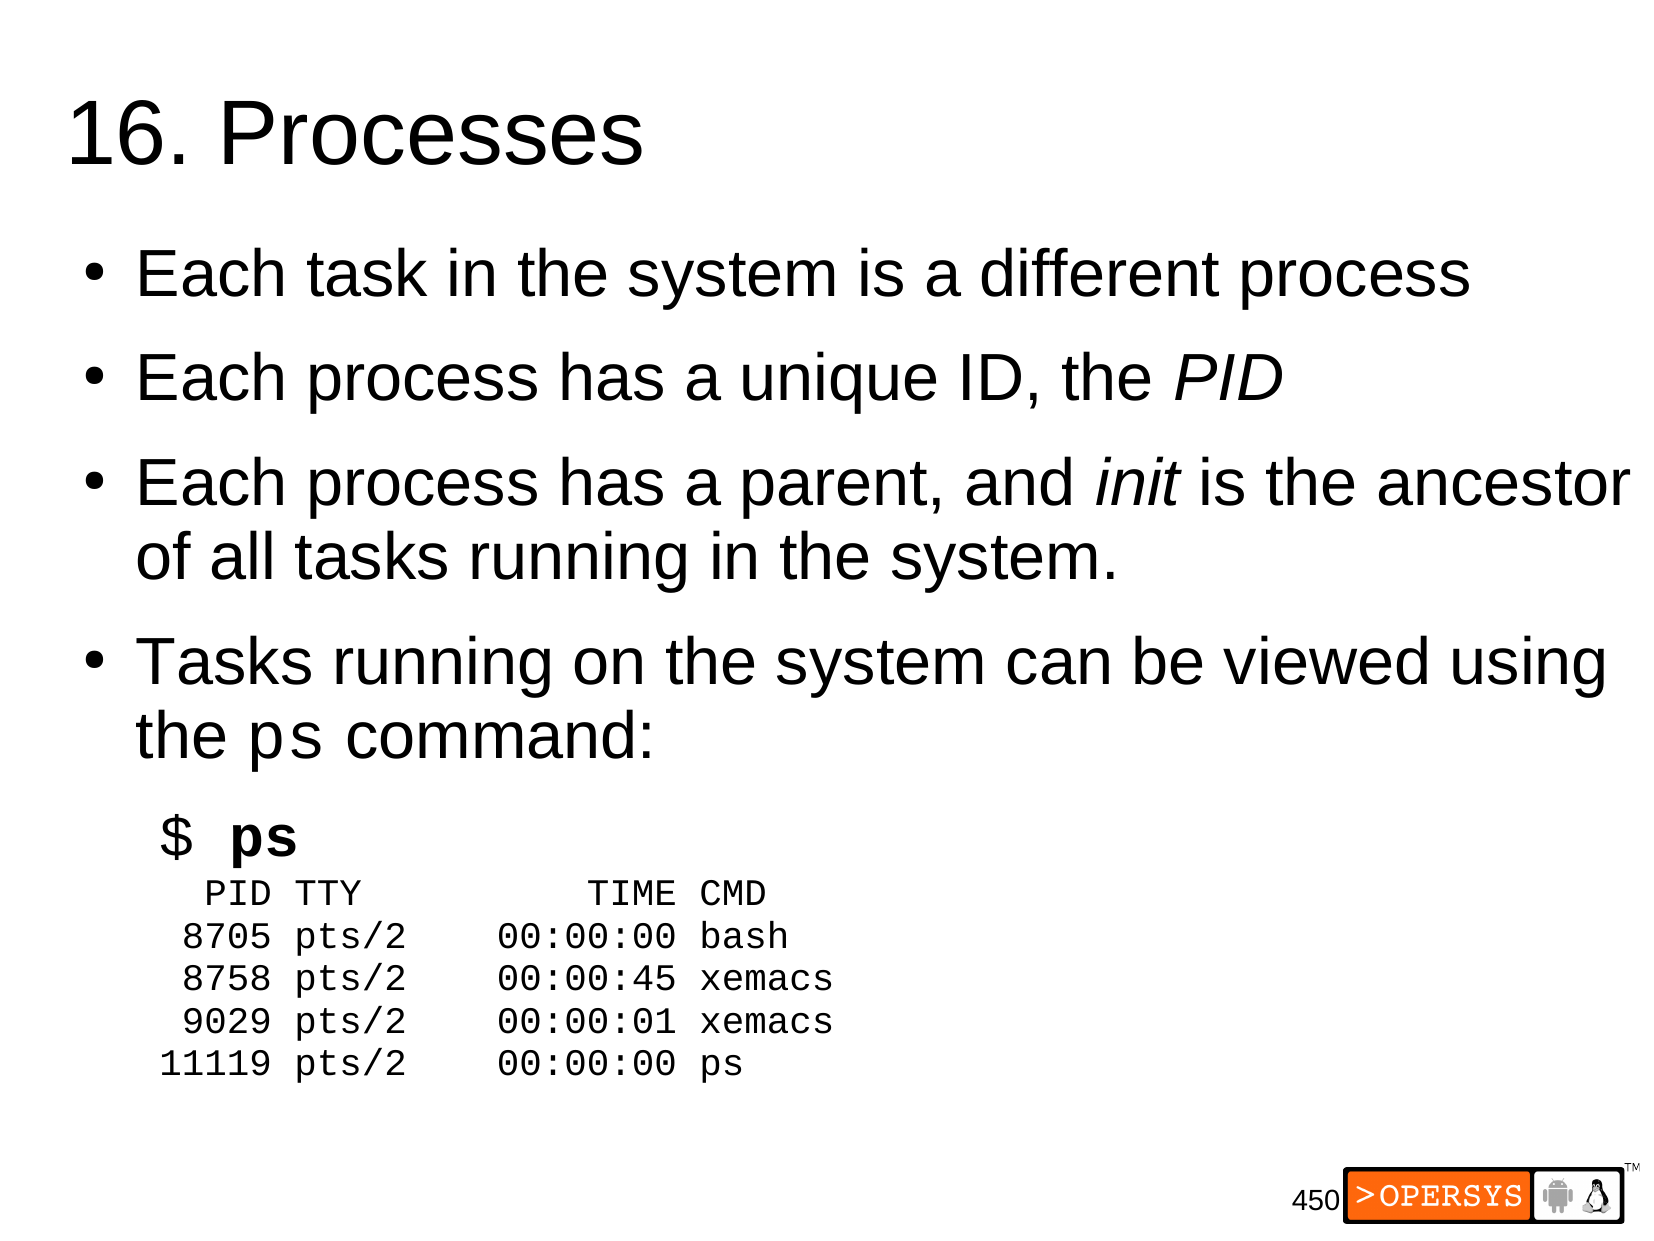

# 16. Processes
Each task in the system is a different process
Each process has a unique ID, the PID
Each process has a parent, and init is the ancestor of all tasks running in the system.
Tasks running on the system can be viewed using the ps command:
$ ps
 PID TTY TIME CMD
 8705 pts/2 00:00:00 bash
 8758 pts/2 00:00:45 xemacs
 9029 pts/2 00:00:01 xemacs
11119 pts/2 00:00:00 ps